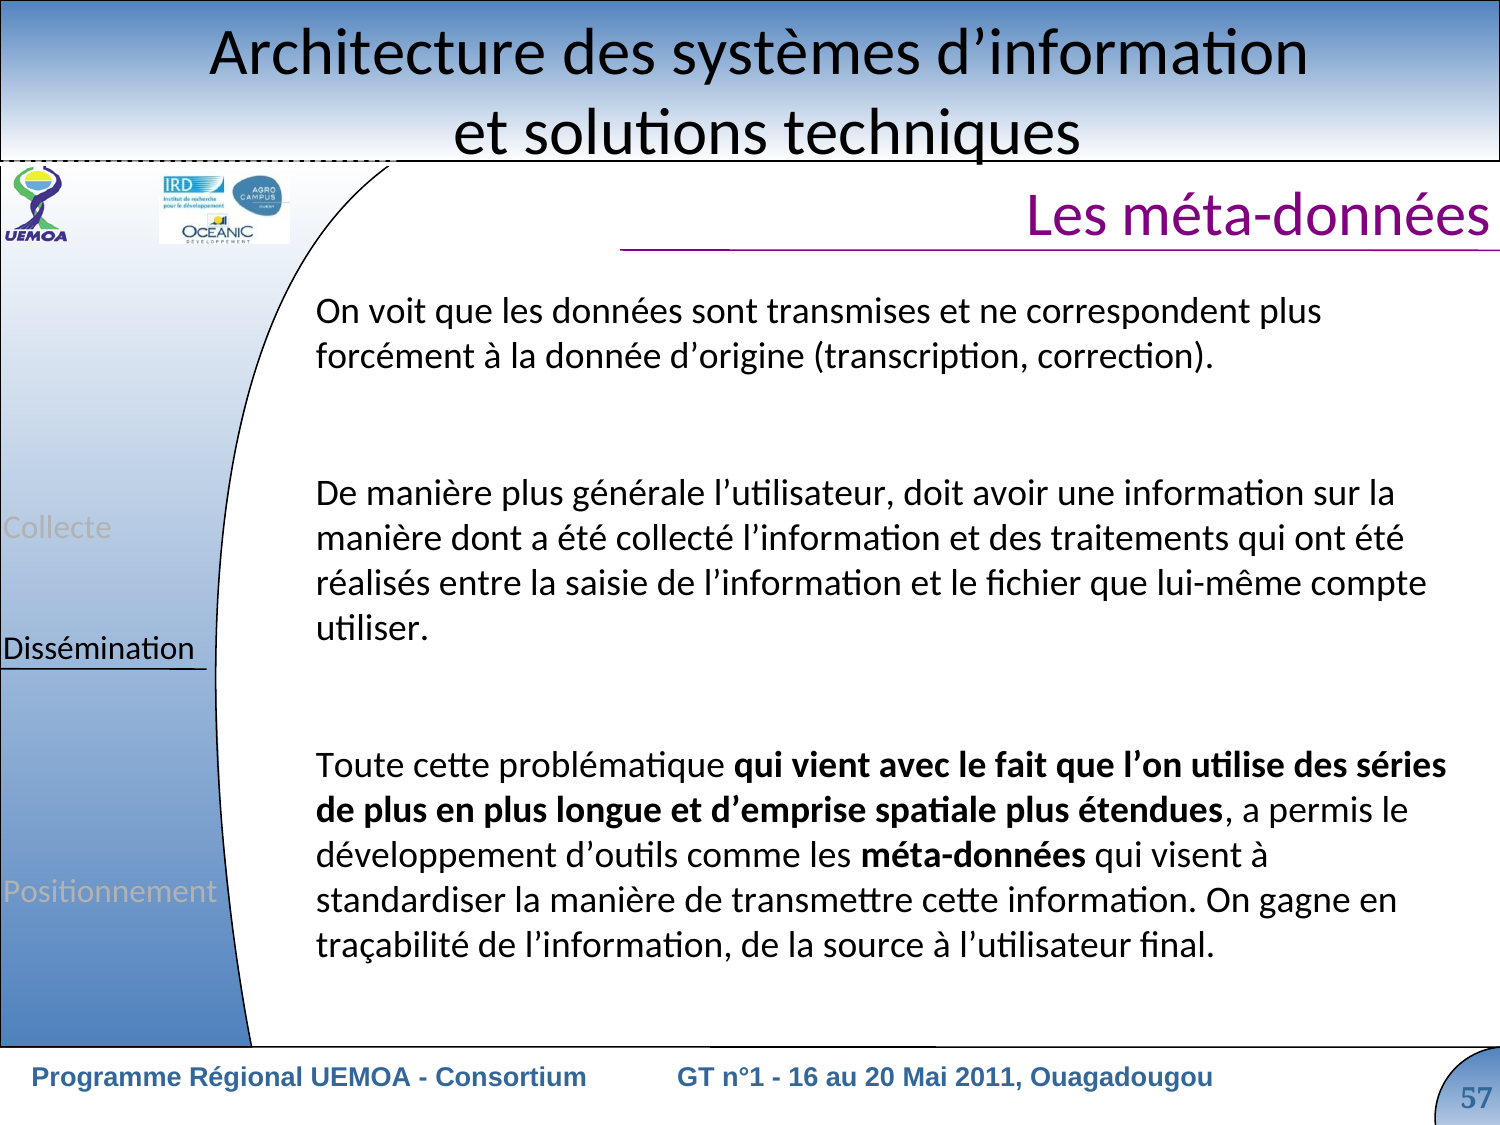

Architecture des systèmes d’information
et solutions techniques
Les méta-données
On voit que les données sont transmises et ne correspondent plus forcément à la donnée d’origine (transcription, correction).
De manière plus générale l’utilisateur, doit avoir une information sur la manière dont a été collecté l’information et des traitements qui ont été réalisés entre la saisie de l’information et le fichier que lui-même compte utiliser.
Toute cette problématique qui vient avec le fait que l’on utilise des séries de plus en plus longue et d’emprise spatiale plus étendues, a permis le développement d’outils comme les méta-données qui visent à standardiser la manière de transmettre cette information. On gagne en traçabilité de l’information, de la source à l’utilisateur final.
Collecte
Dissémination
Positionnement